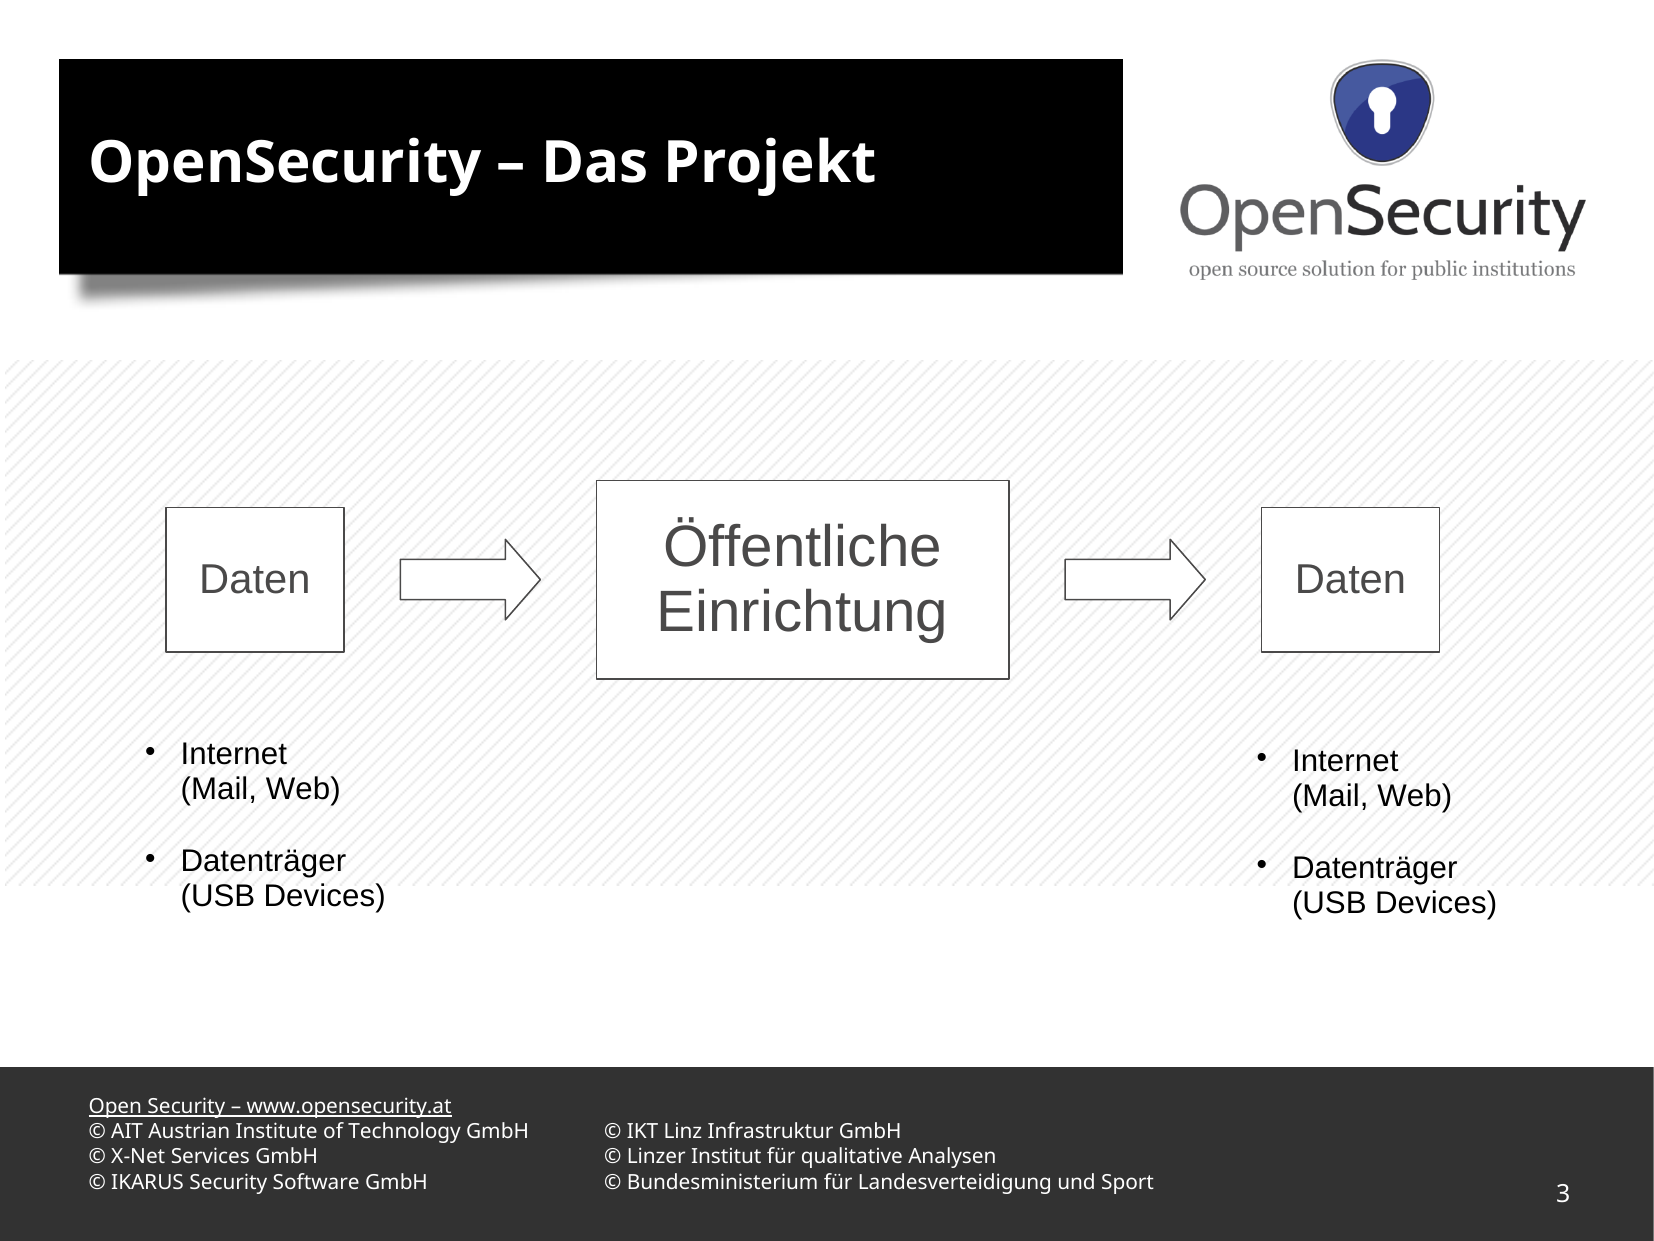

OpenSecurity – Das Projekt
Öffentliche
Einrichtung
Daten
Daten
Internet
(Mail, Web)
Datenträger (USB Devices)
Internet
(Mail, Web)
Datenträger (USB Devices)
Open Security – www.opensecurity.at
© AIT Austrian Institute of Technology GmbH		© IKT Linz Infrastruktur GmbH
© X-Net Services GmbH				© Linzer Institut für qualitative Analysen
© IKARUS Security Software GmbH			© Bundesministerium für Landesverteidigung und Sport